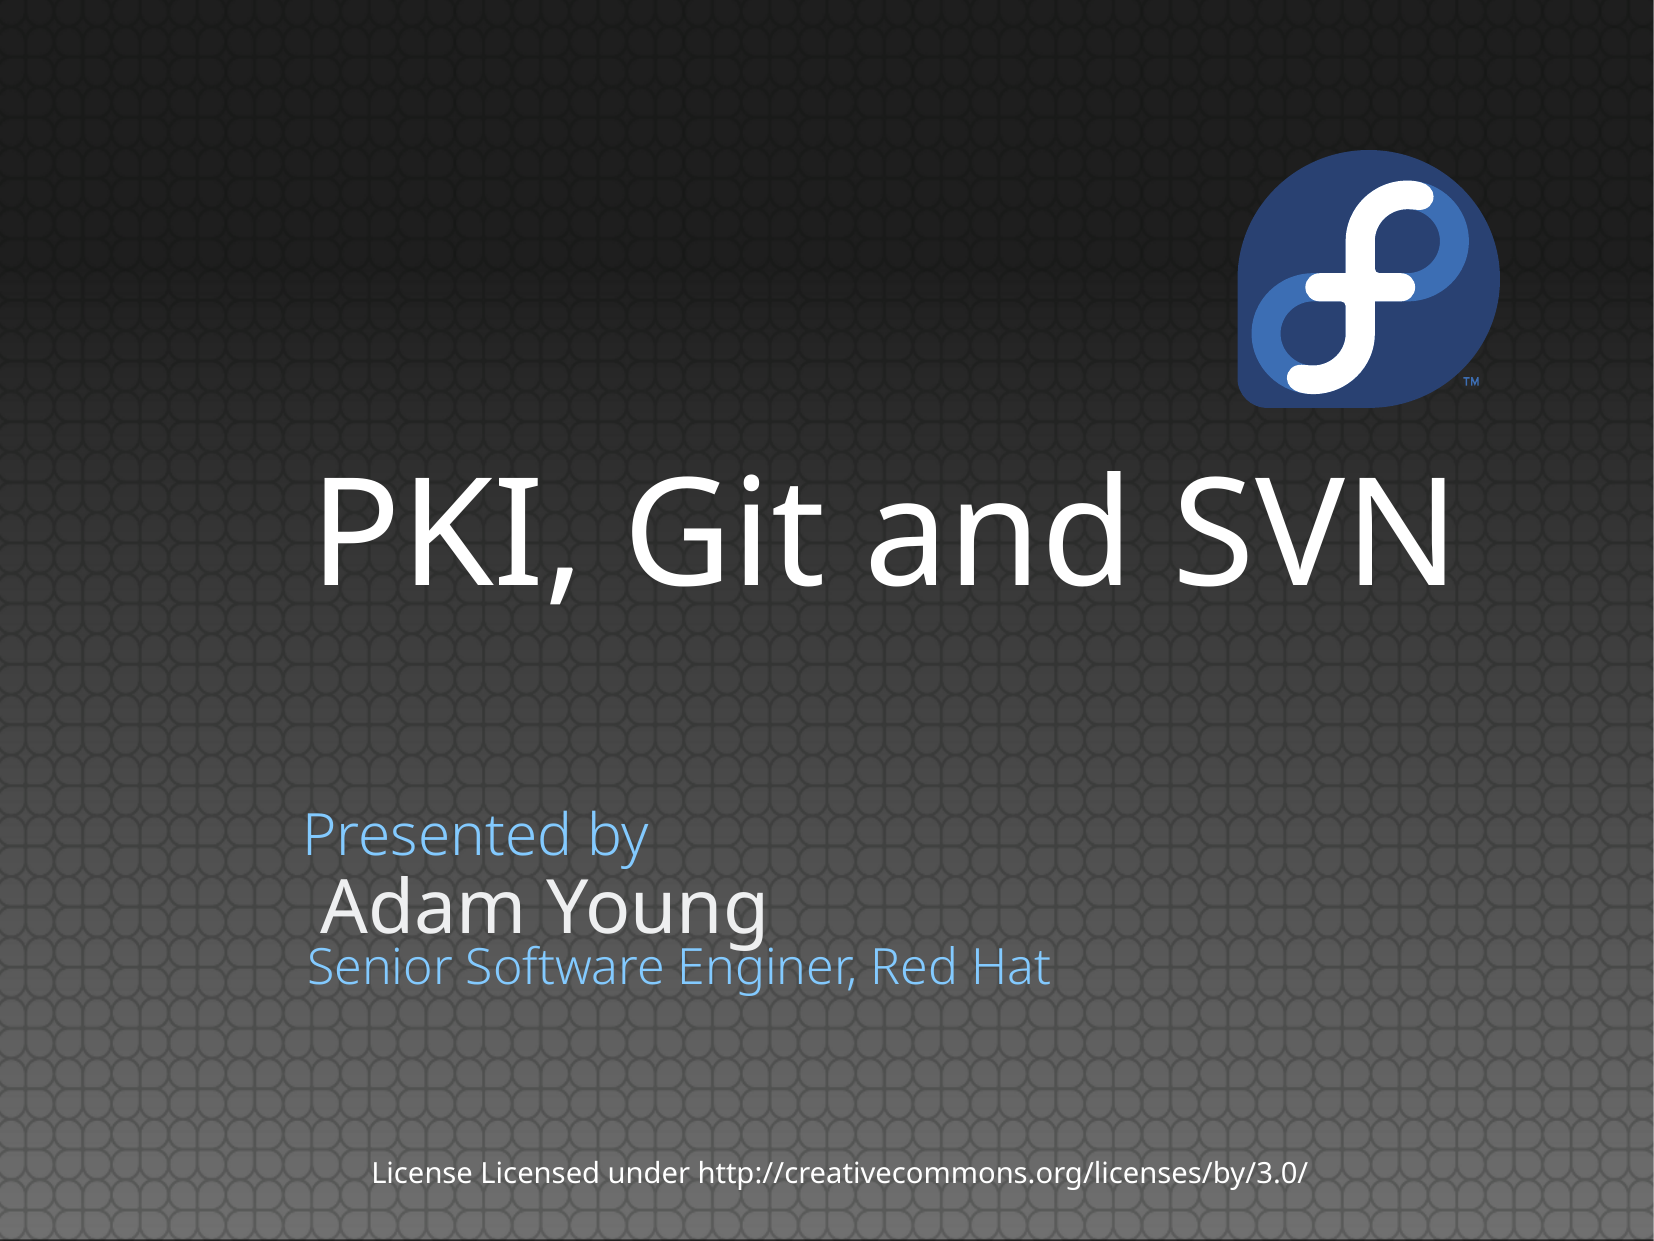

PKI, Git and SVN
Presented by
Adam Young
Senior Software Enginer, Red Hat
License Licensed under http://creativecommons.org/licenses/by/3.0/